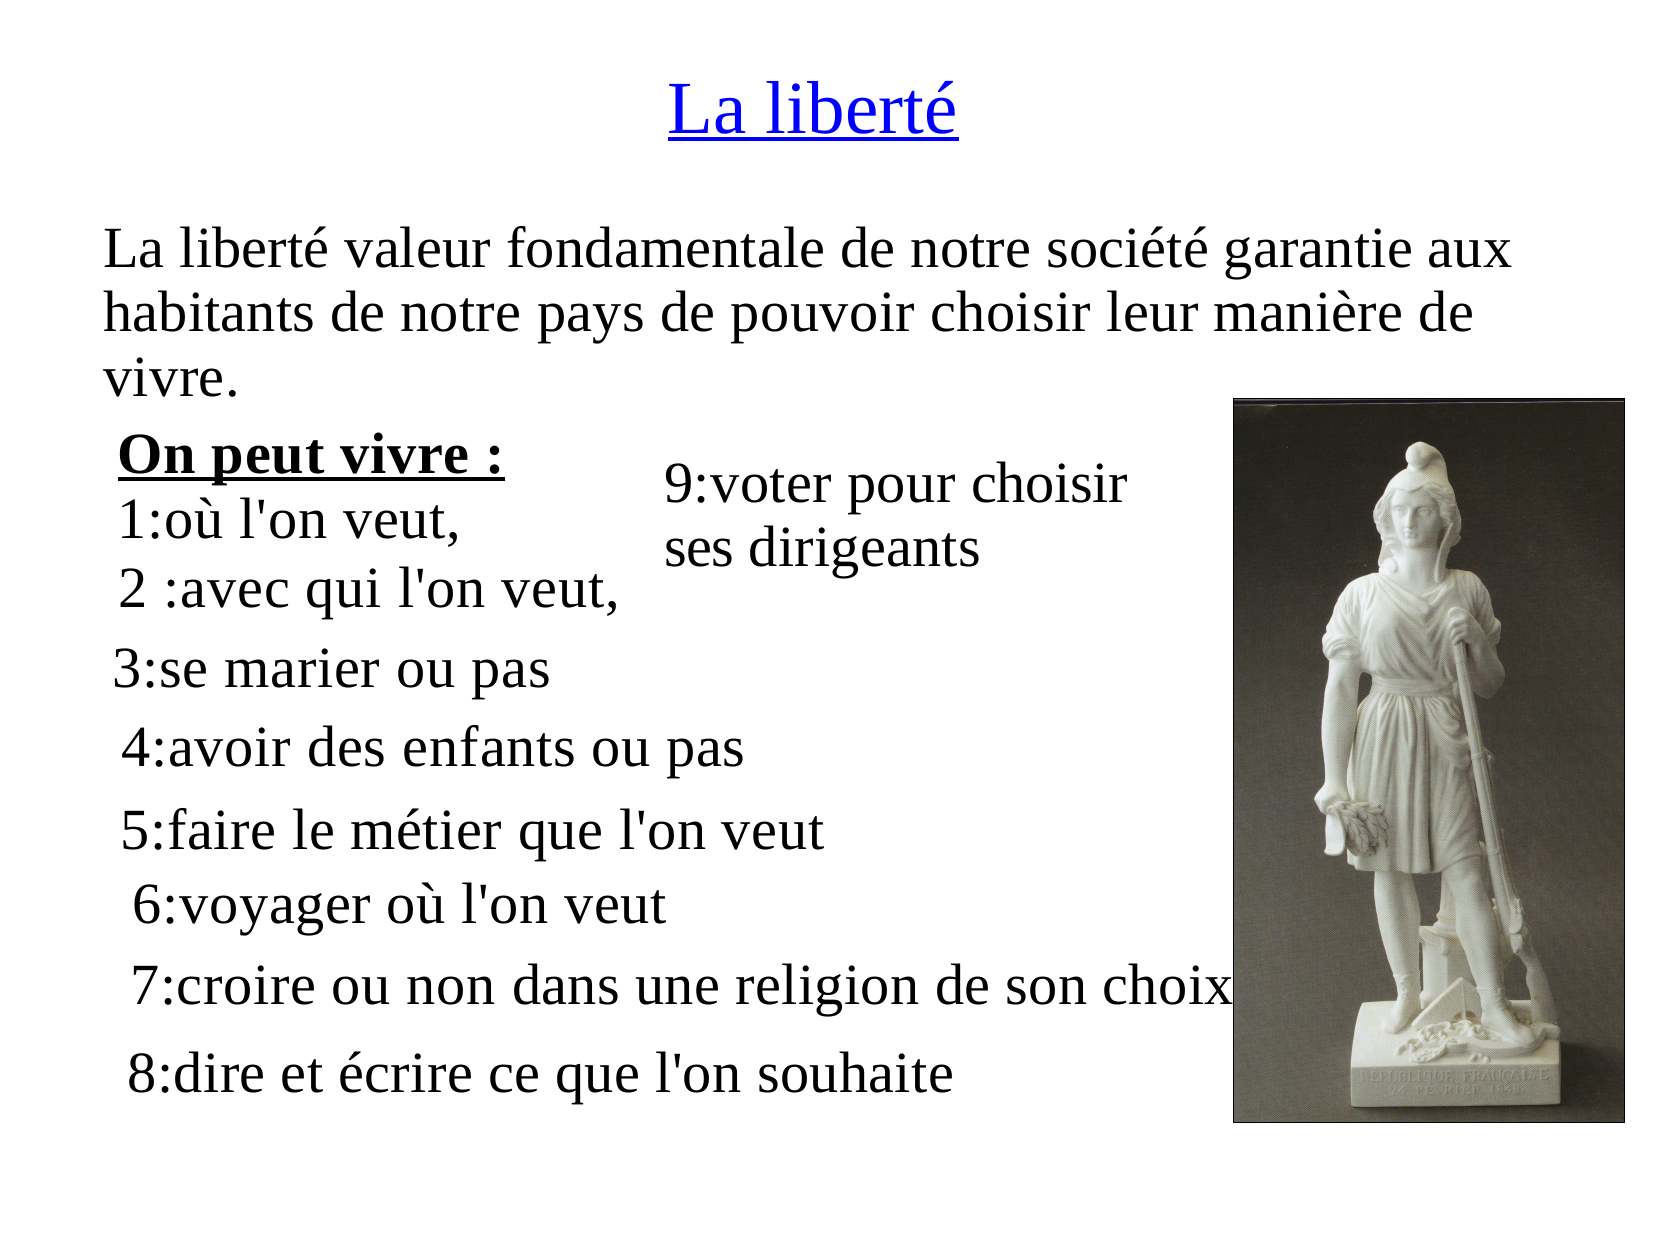

La liberté
La liberté valeur fondamentale de notre société garantie aux habitants de notre pays de pouvoir choisir leur manière de vivre.
On peut vivre :
1:où l'on veut,
9:voter pour choisir
ses dirigeants
 2 :avec qui l'on veut,
3:se marier ou pas
4:avoir des enfants ou pas
5:faire le métier que l'on veut
6:voyager où l'on veut
7:croire ou non dans une religion de son choix
 8:dire et écrire ce que l'on souhaite